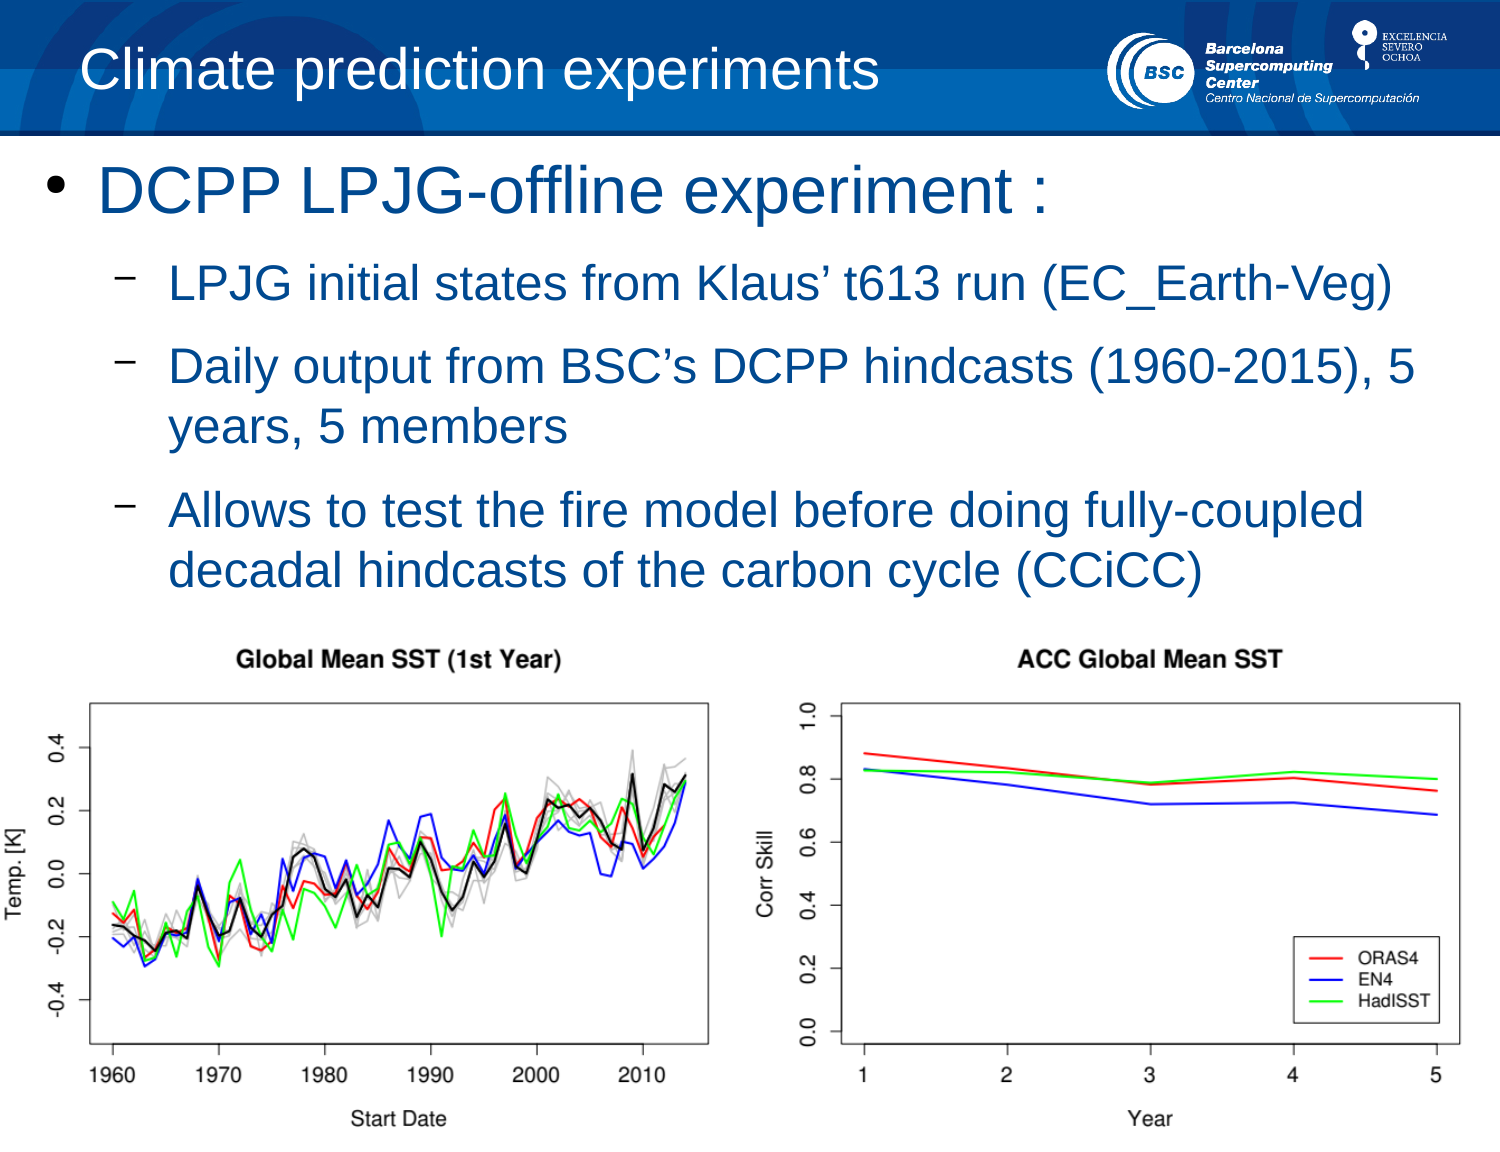

# Climate prediction experiments
DCPP LPJG-offline experiment :
LPJG initial states from Klaus’ t613 run (EC_Earth-Veg)
Daily output from BSC’s DCPP hindcasts (1960-2015), 5 years, 5 members
Allows to test the fire model before doing fully-coupled decadal hindcasts of the carbon cycle (CCiCC)